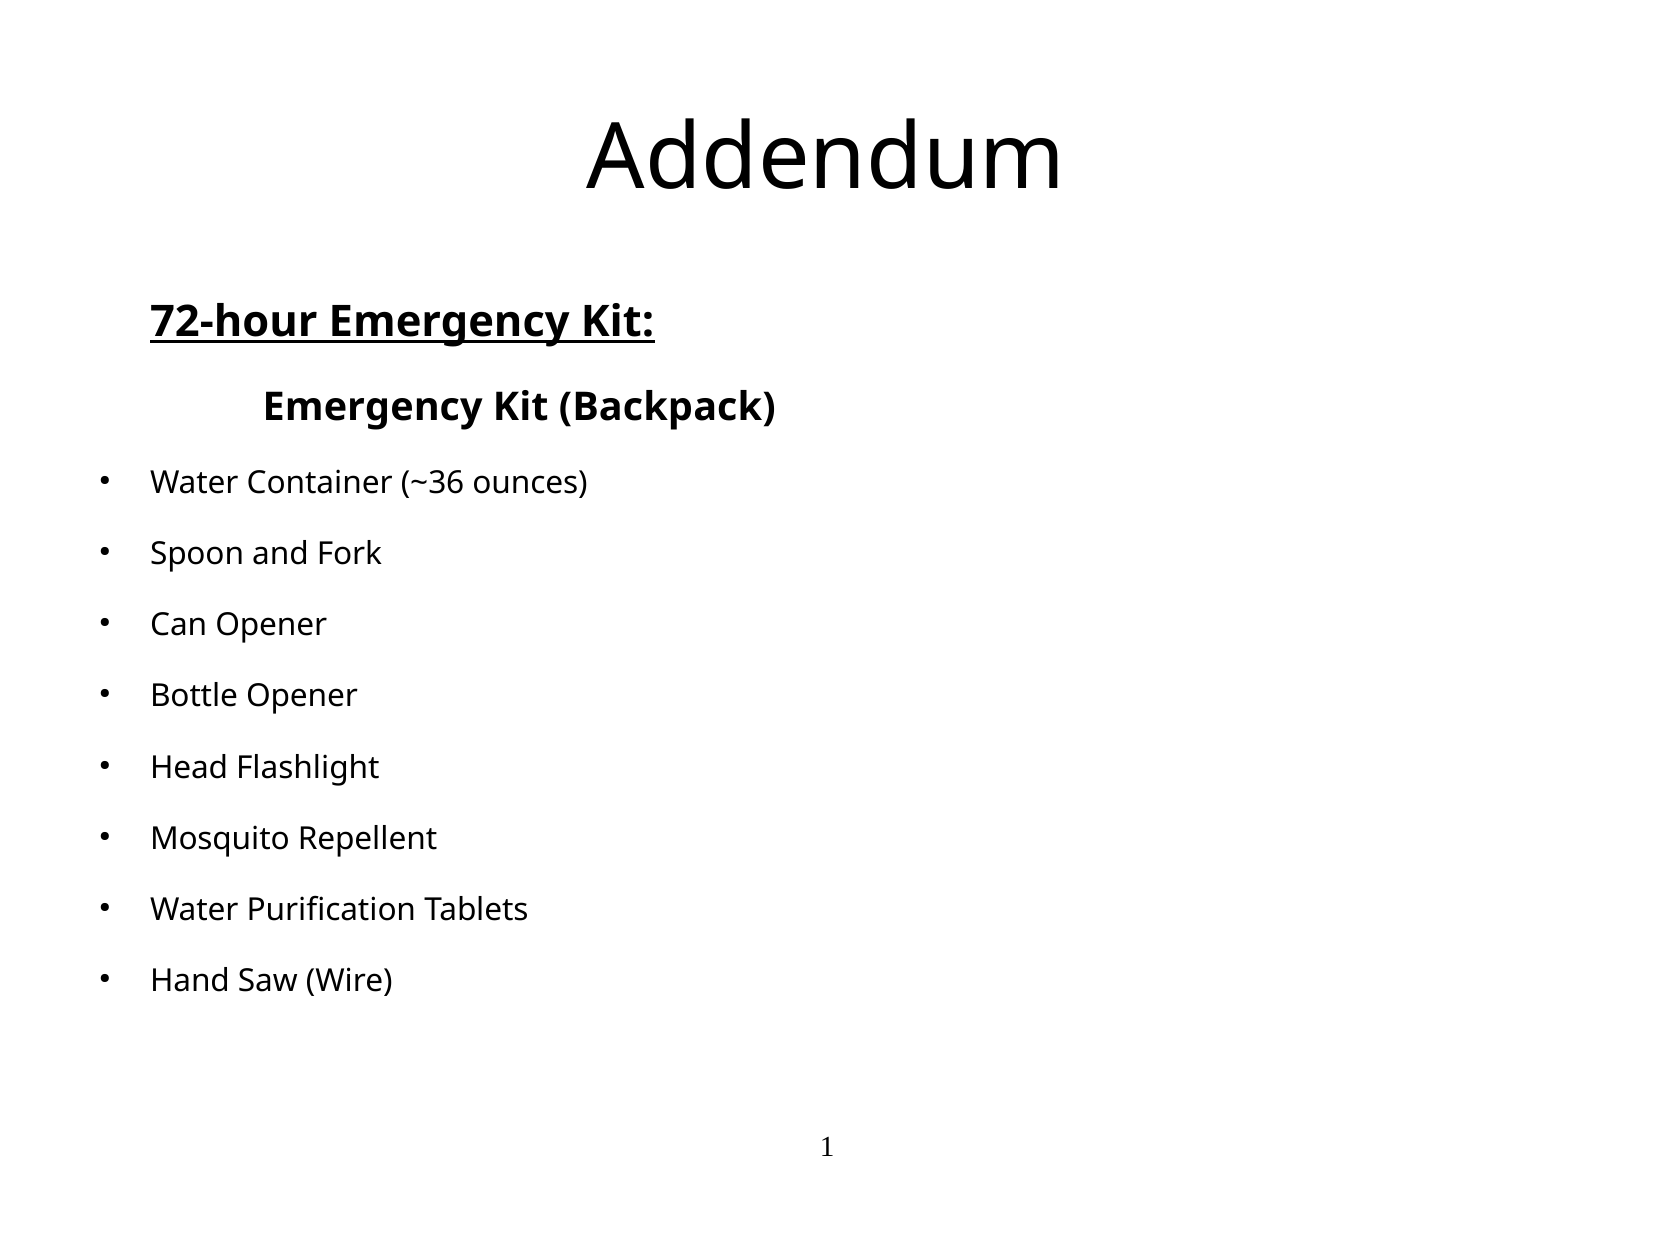

# Addendum
72-hour Emergency Kit:
 Emergency Kit (Backpack)
Water Container (~36 ounces)
Spoon and Fork
Can Opener
Bottle Opener
Head Flashlight
Mosquito Repellent
Water Purification Tablets
Hand Saw (Wire)
1